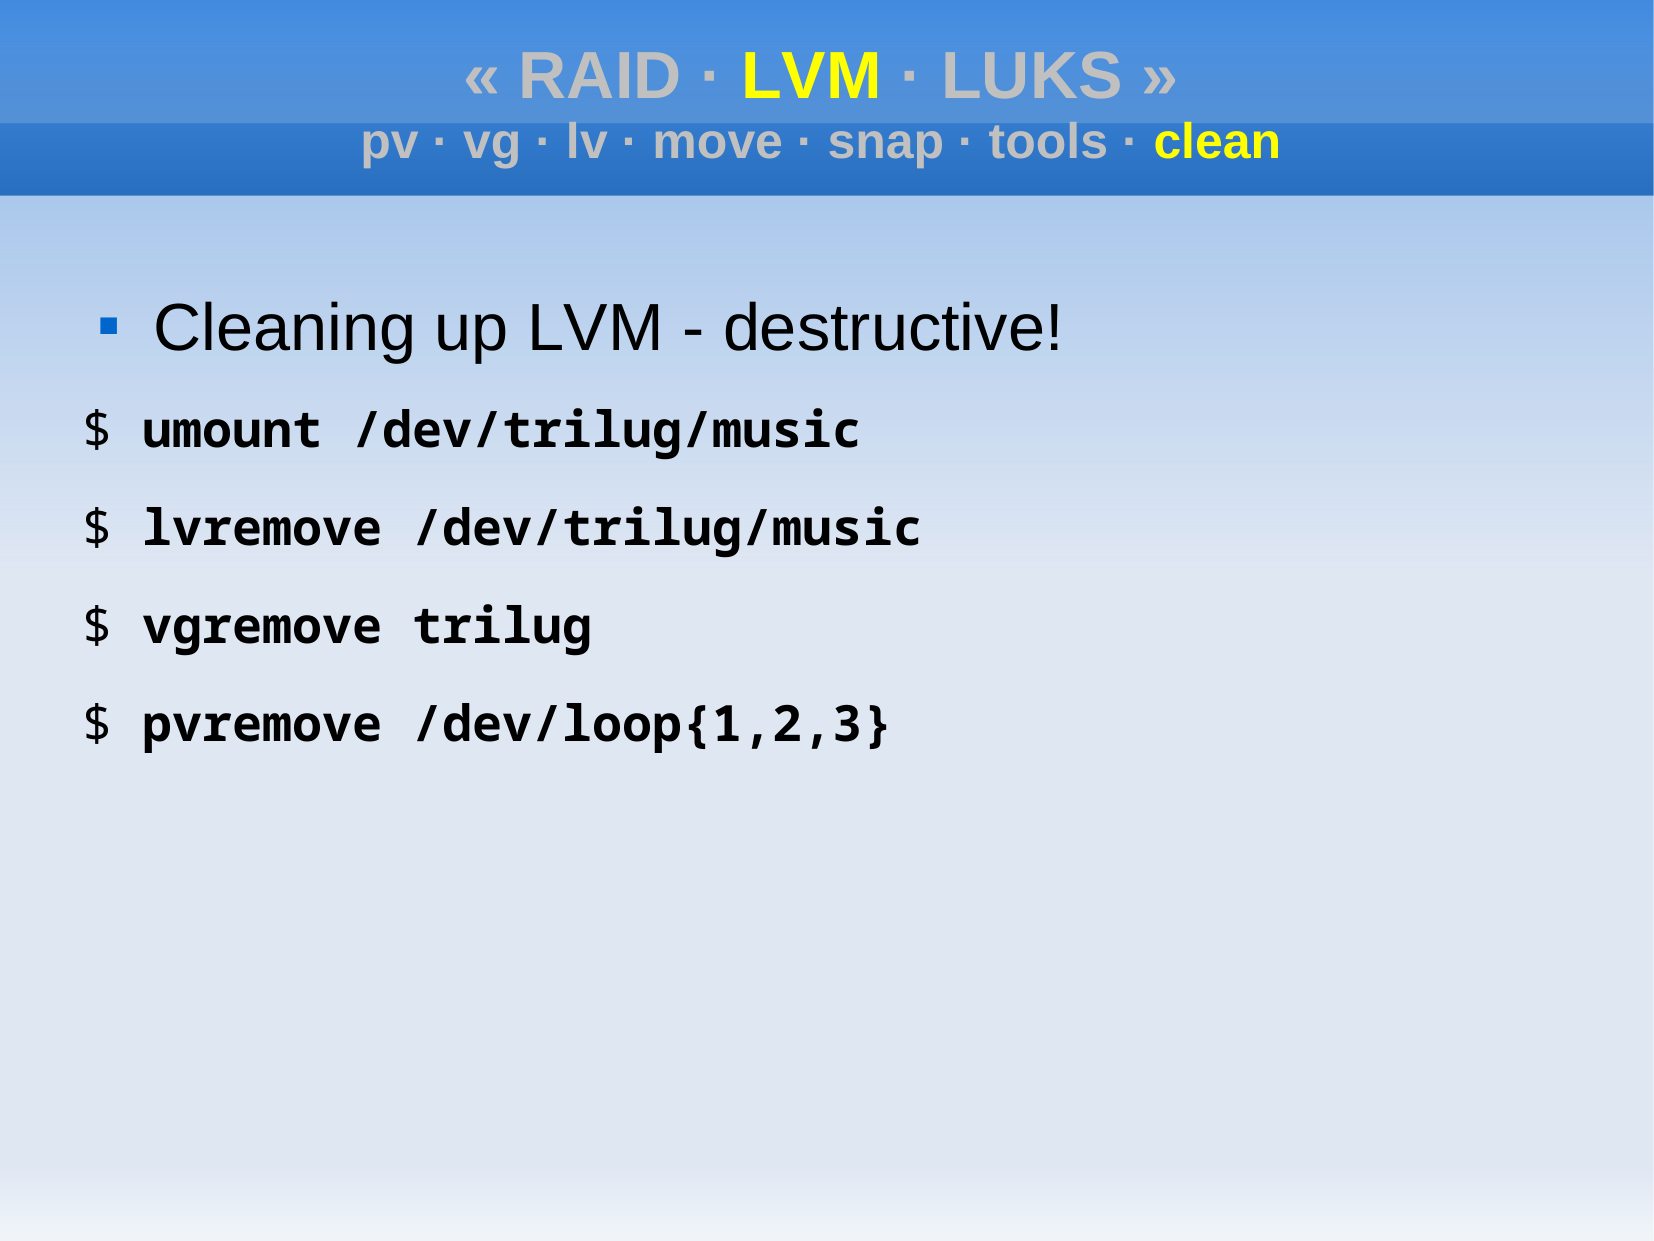

# « RAID · LVM · LUKS » pv · vg · lv · move · snap · tools · clean
Cleaning up LVM - destructive!
$ umount /dev/trilug/music
$ lvremove /dev/trilug/music
$ vgremove trilug
$ pvremove /dev/loop{1,2,3}